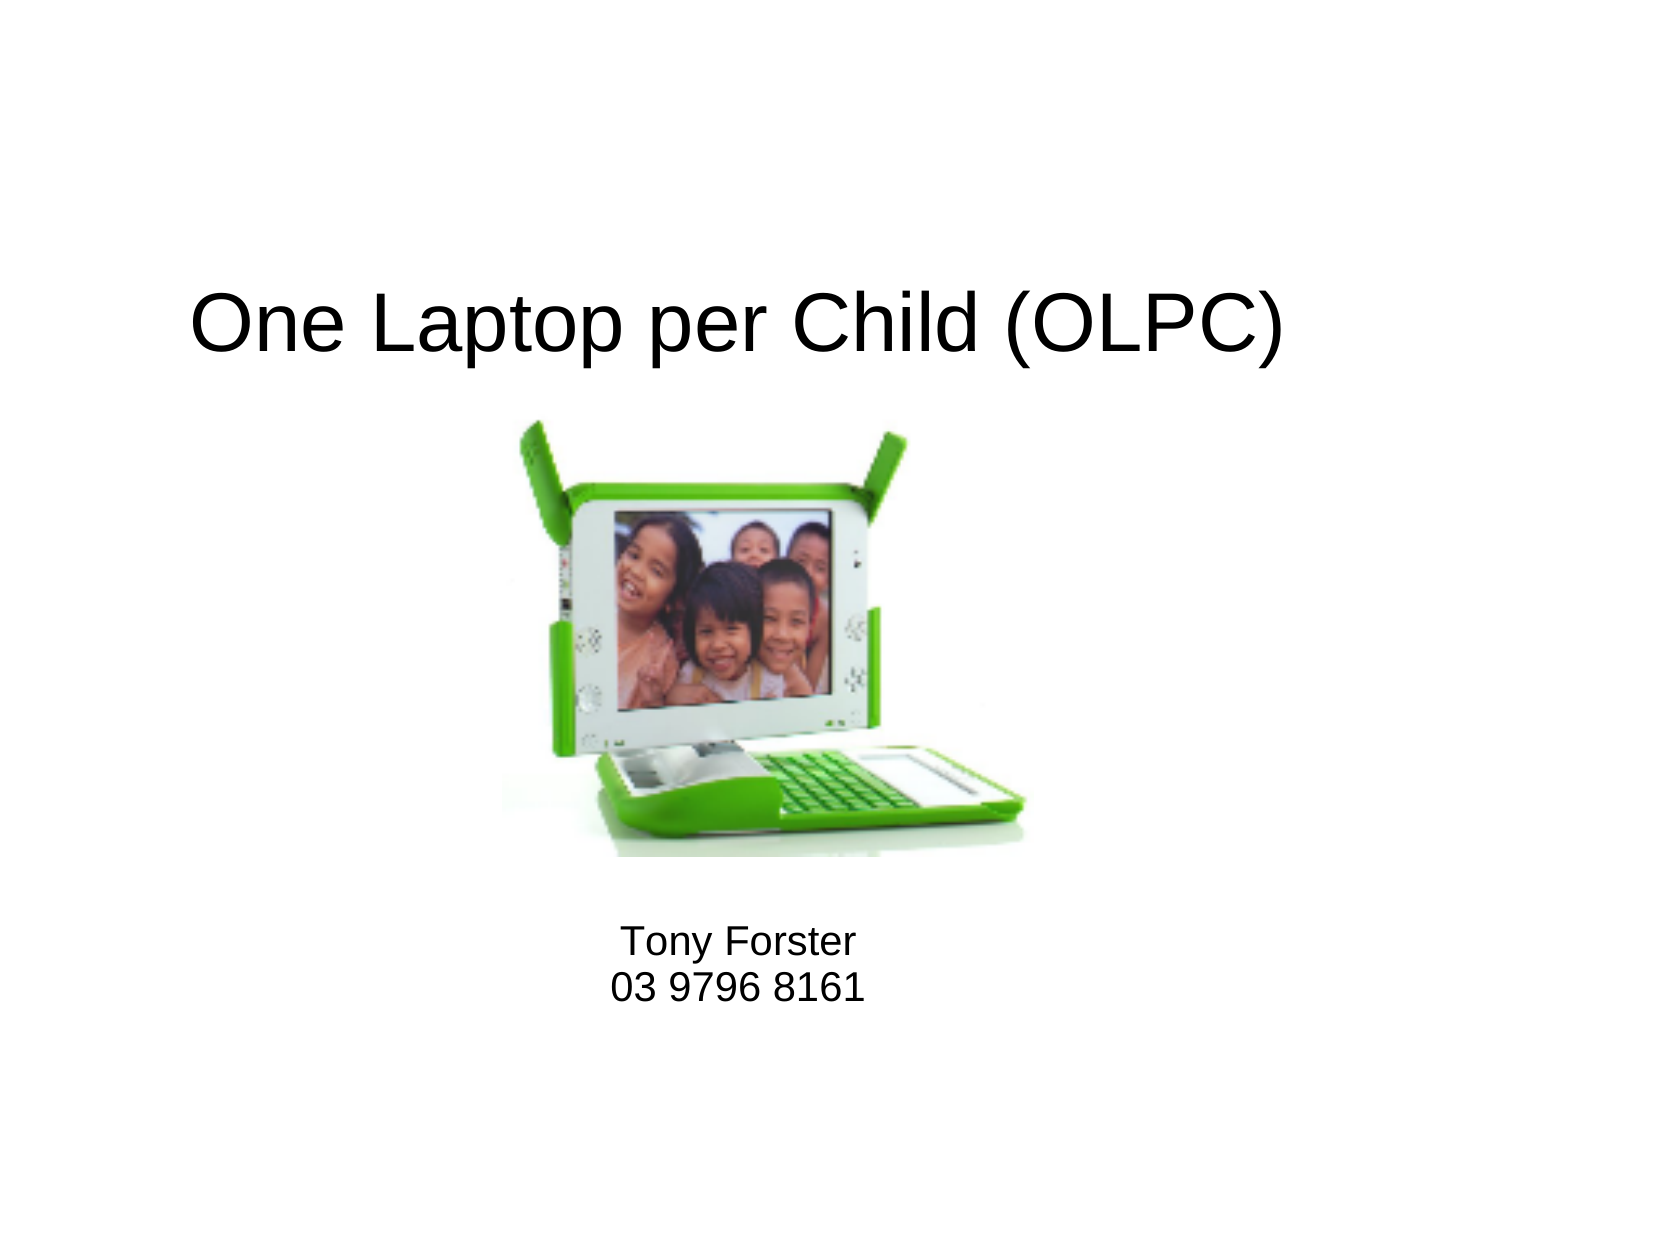

One Laptop per Child (OLPC)
Tony Forster
03 9796 8161